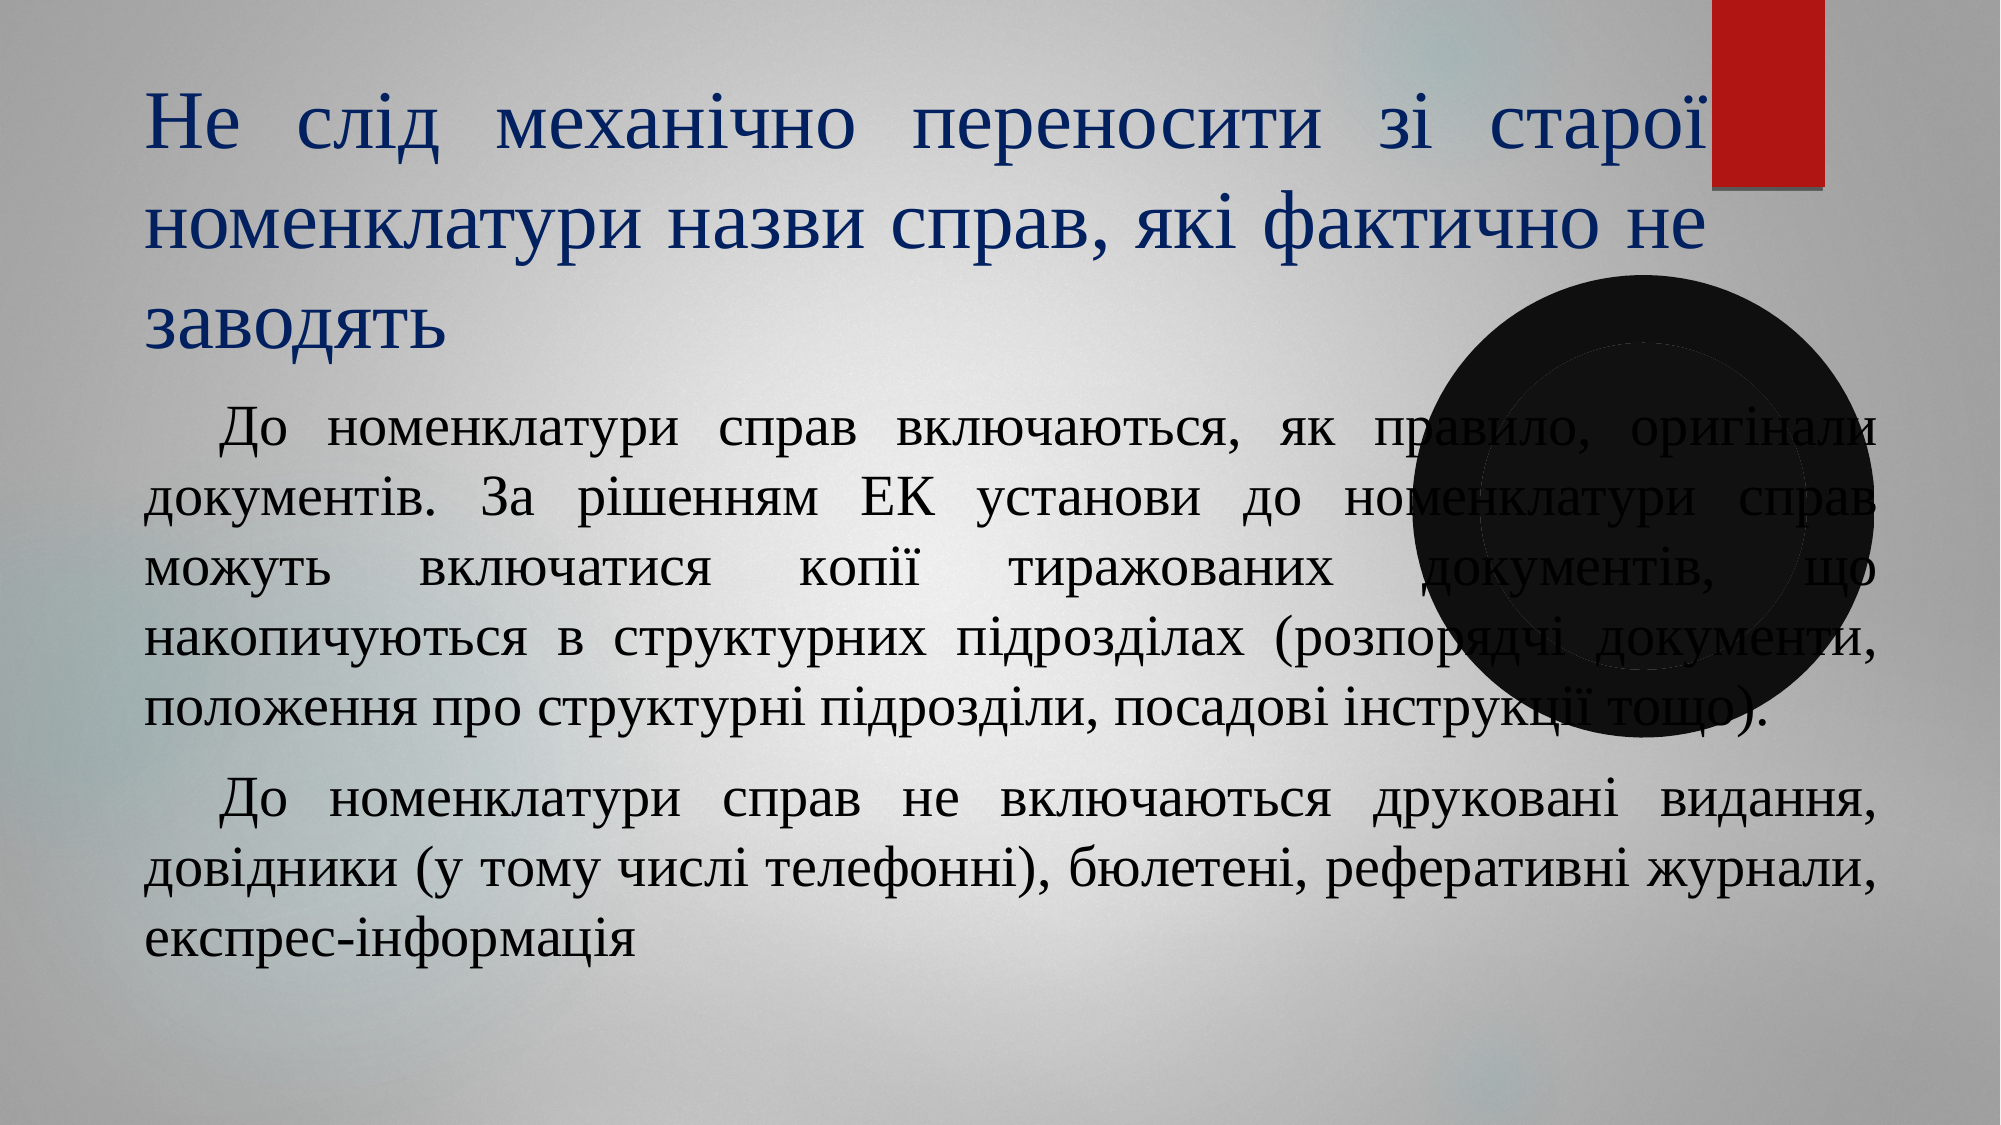

# Не слід механічно переносити зі старої номенклатури назви справ, які фактично не заводять
	До номенклатури справ включаються, як правило, оригінали документів. За рішенням ЕК установи до номенклатури справ можуть включатися копії тиражованих документів, що накопичуються в структурних підрозділах (розпорядчі документи, положення про структурні підрозділи, посадові інструкції тощо).
	До номенклатури справ не включаються друковані видання, довідники (у тому числі телефонні), бюлетені, реферативні журнали, експрес-інформація